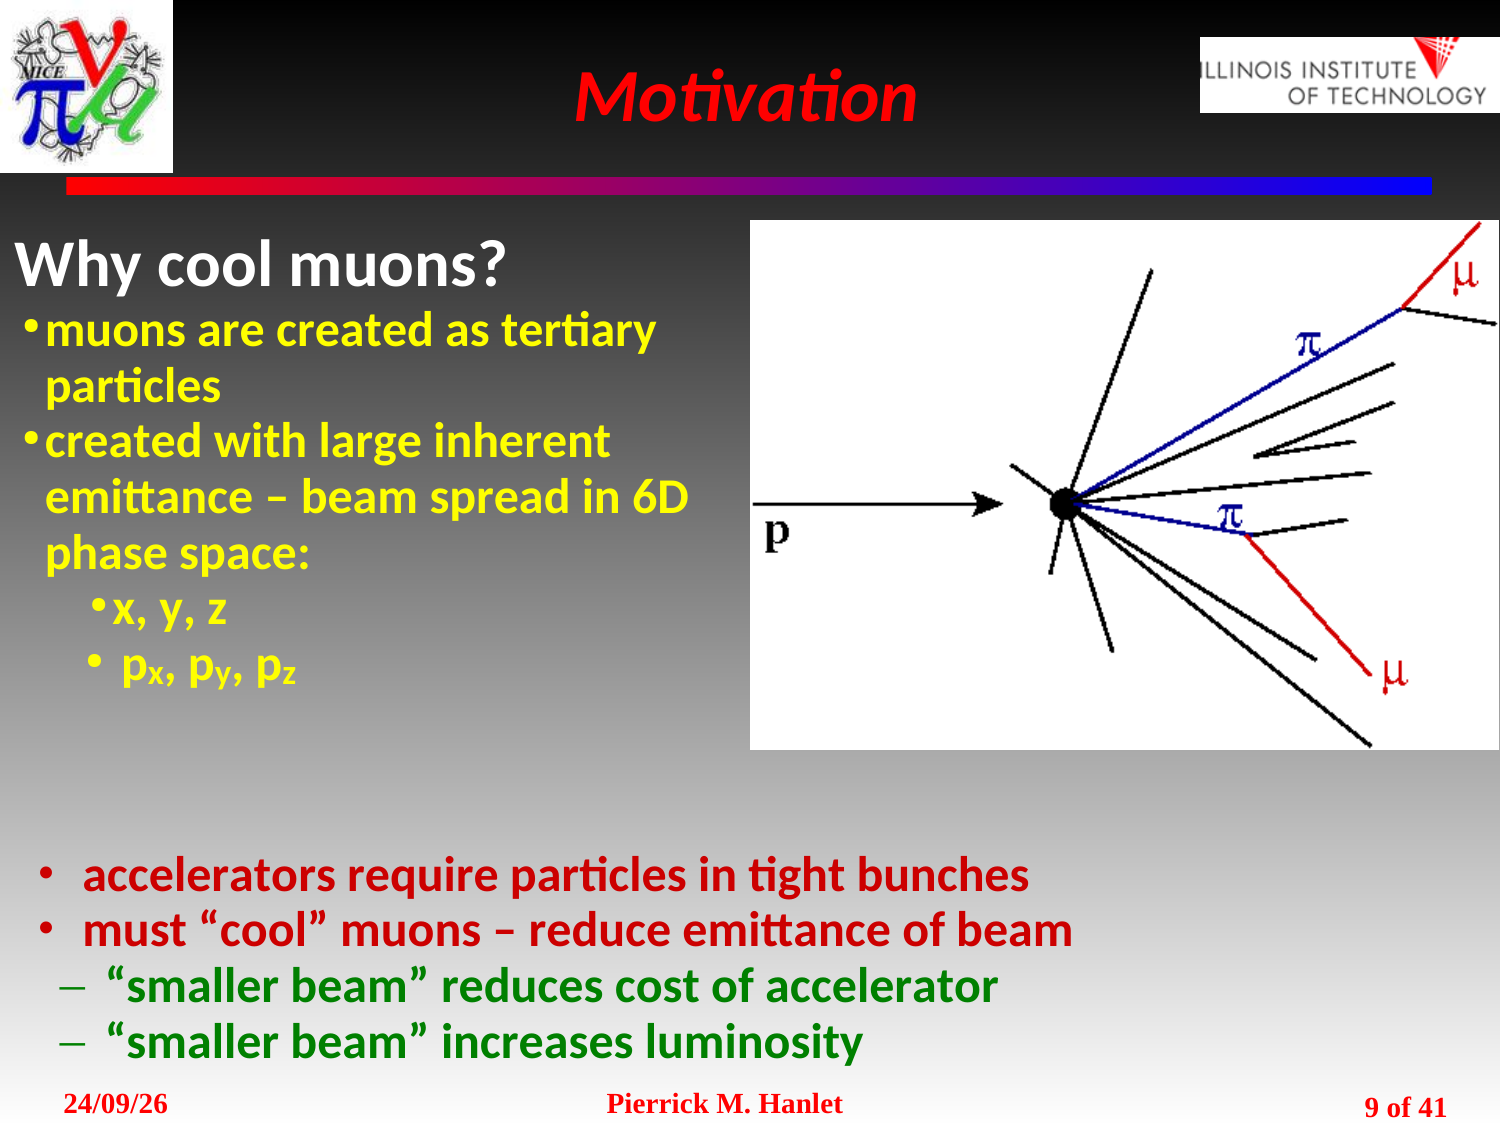

# Motivation
Why cool muons?
muons are created as tertiary particles
created with large inherent emittance – beam spread in 6D phase space:
x, y, z
px, py, pz
accelerators require particles in tight bunches
must “cool” muons – reduce emittance of beam
“smaller beam” reduces cost of accelerator
“smaller beam” increases luminosity
9
Pierrick Hanlet